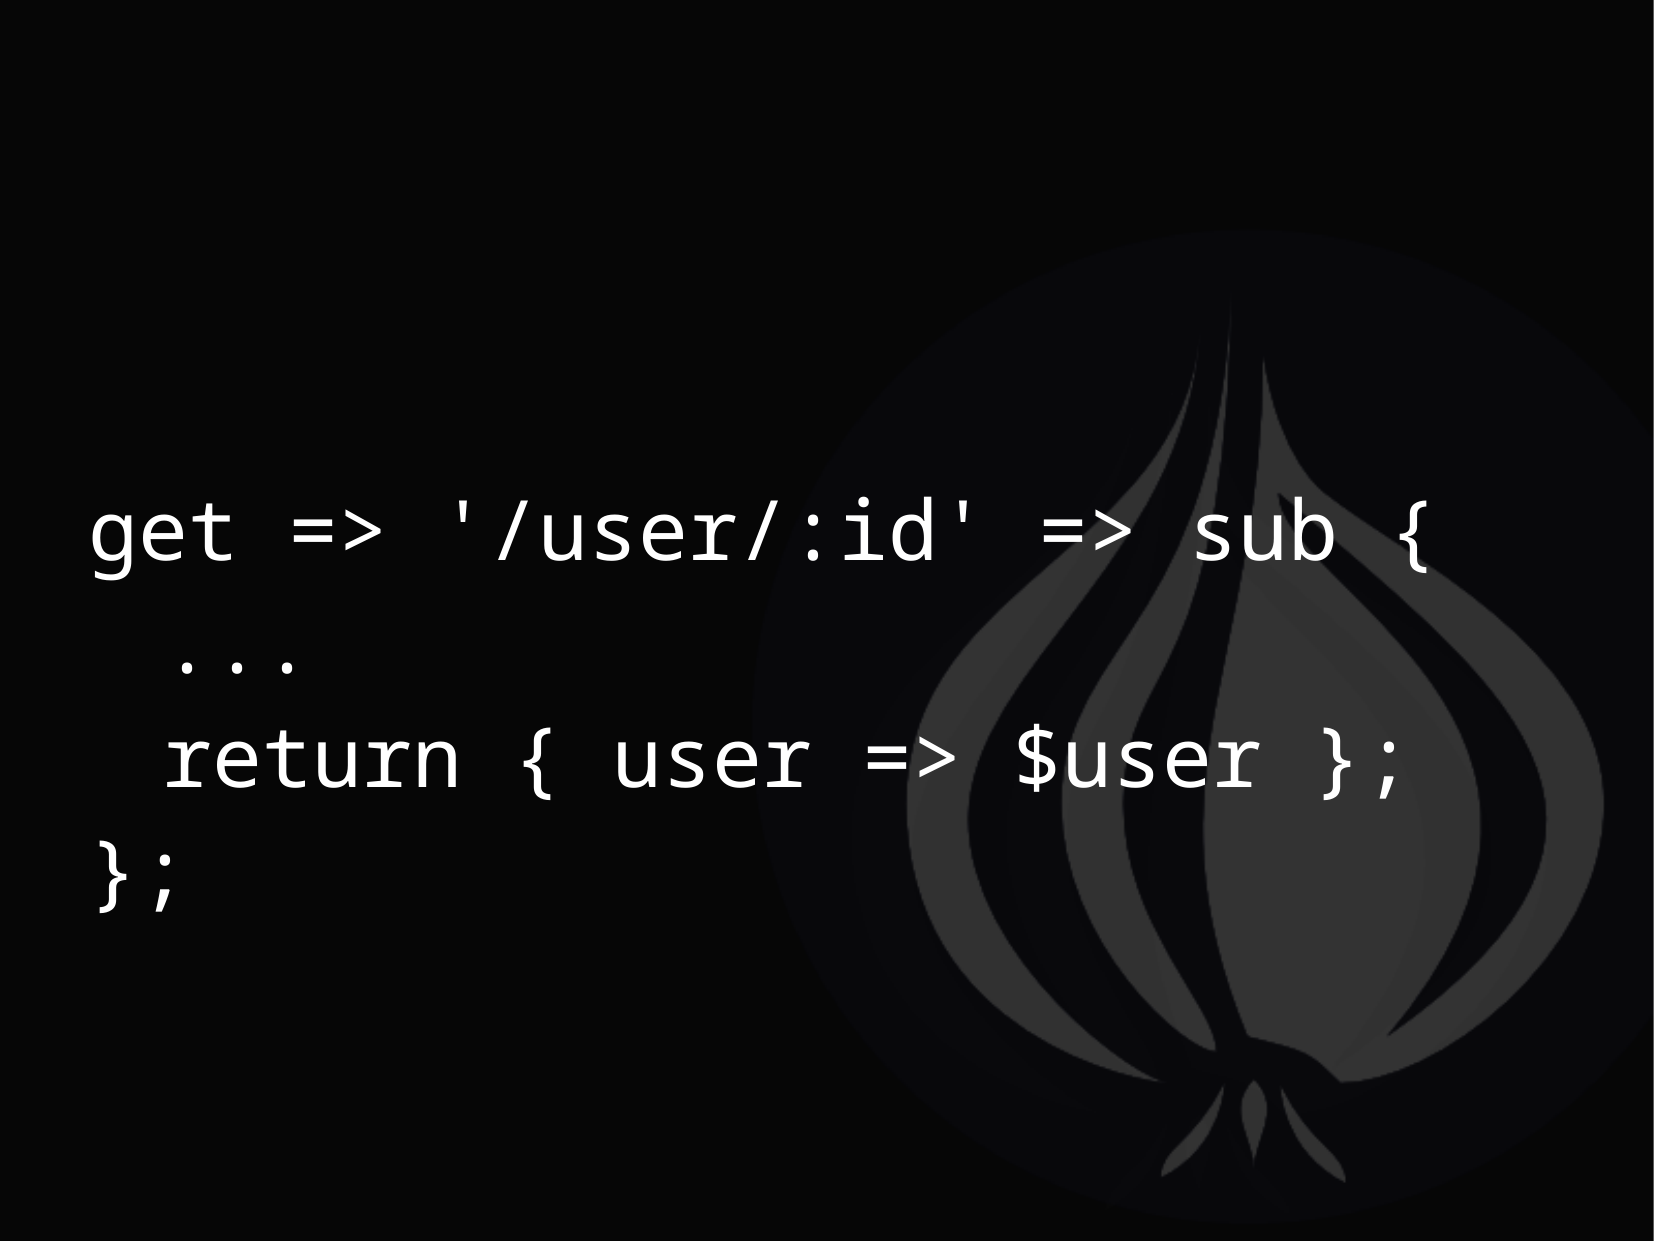

# get => '/user/:id' => sub {
	...
	return { user => $user };
};